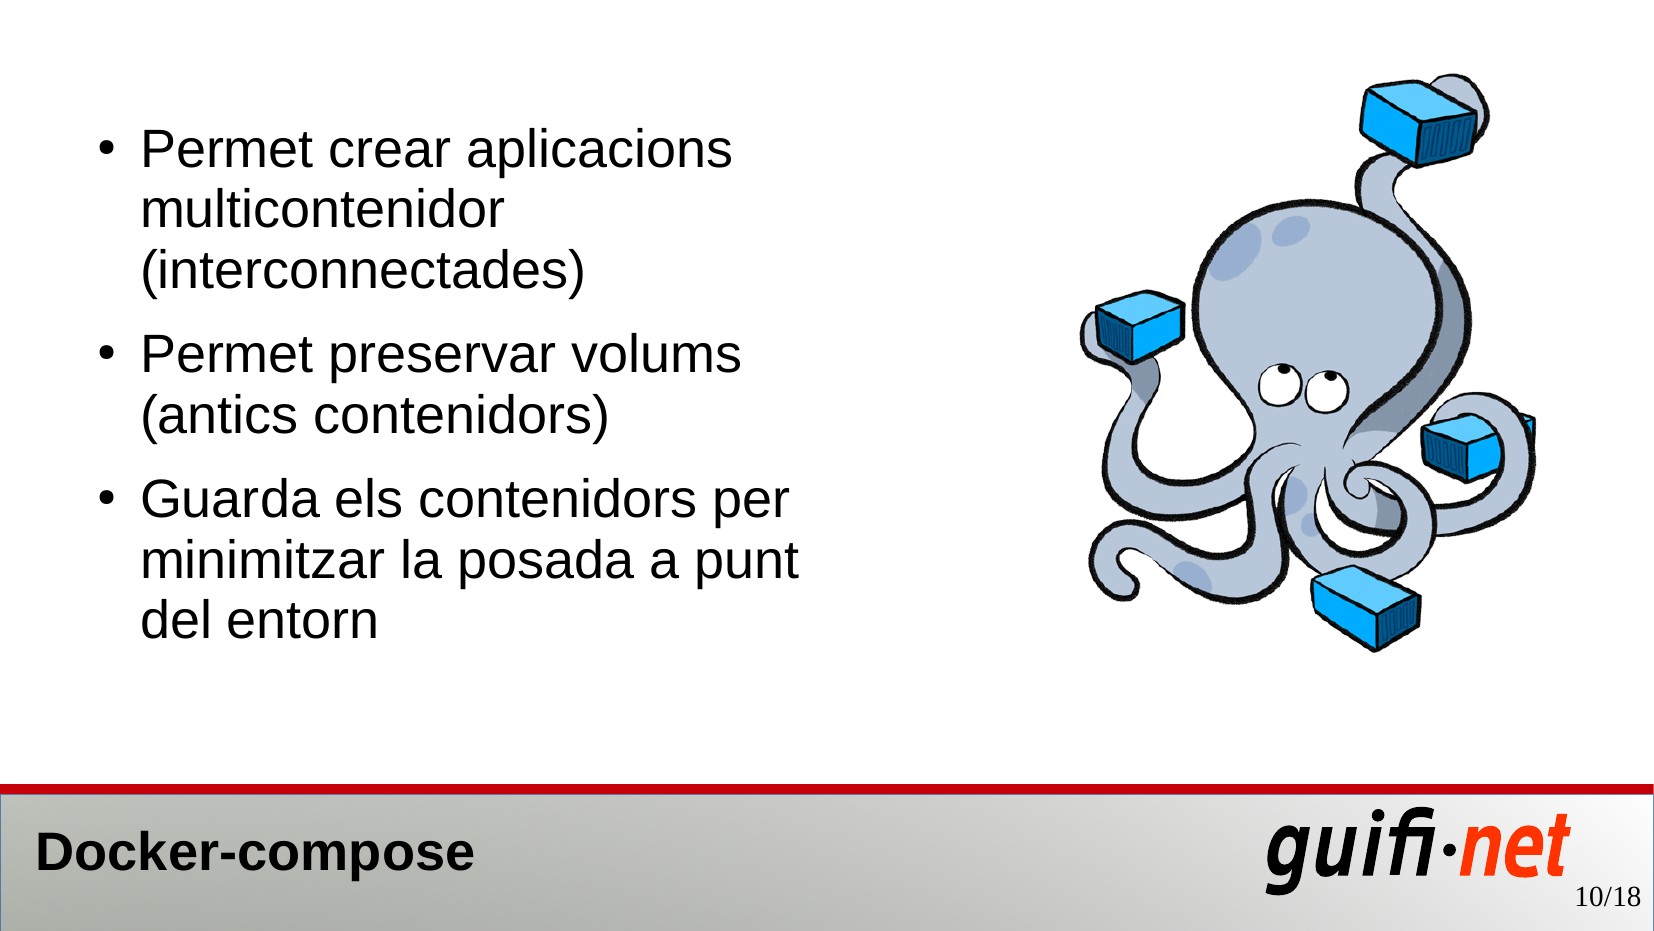

Permet crear aplicacions multicontenidor (interconnectades)
Permet preservar volums (antics contenidors)
Guarda els contenidors per minimitzar la posada a punt del entorn
# Docker-compose